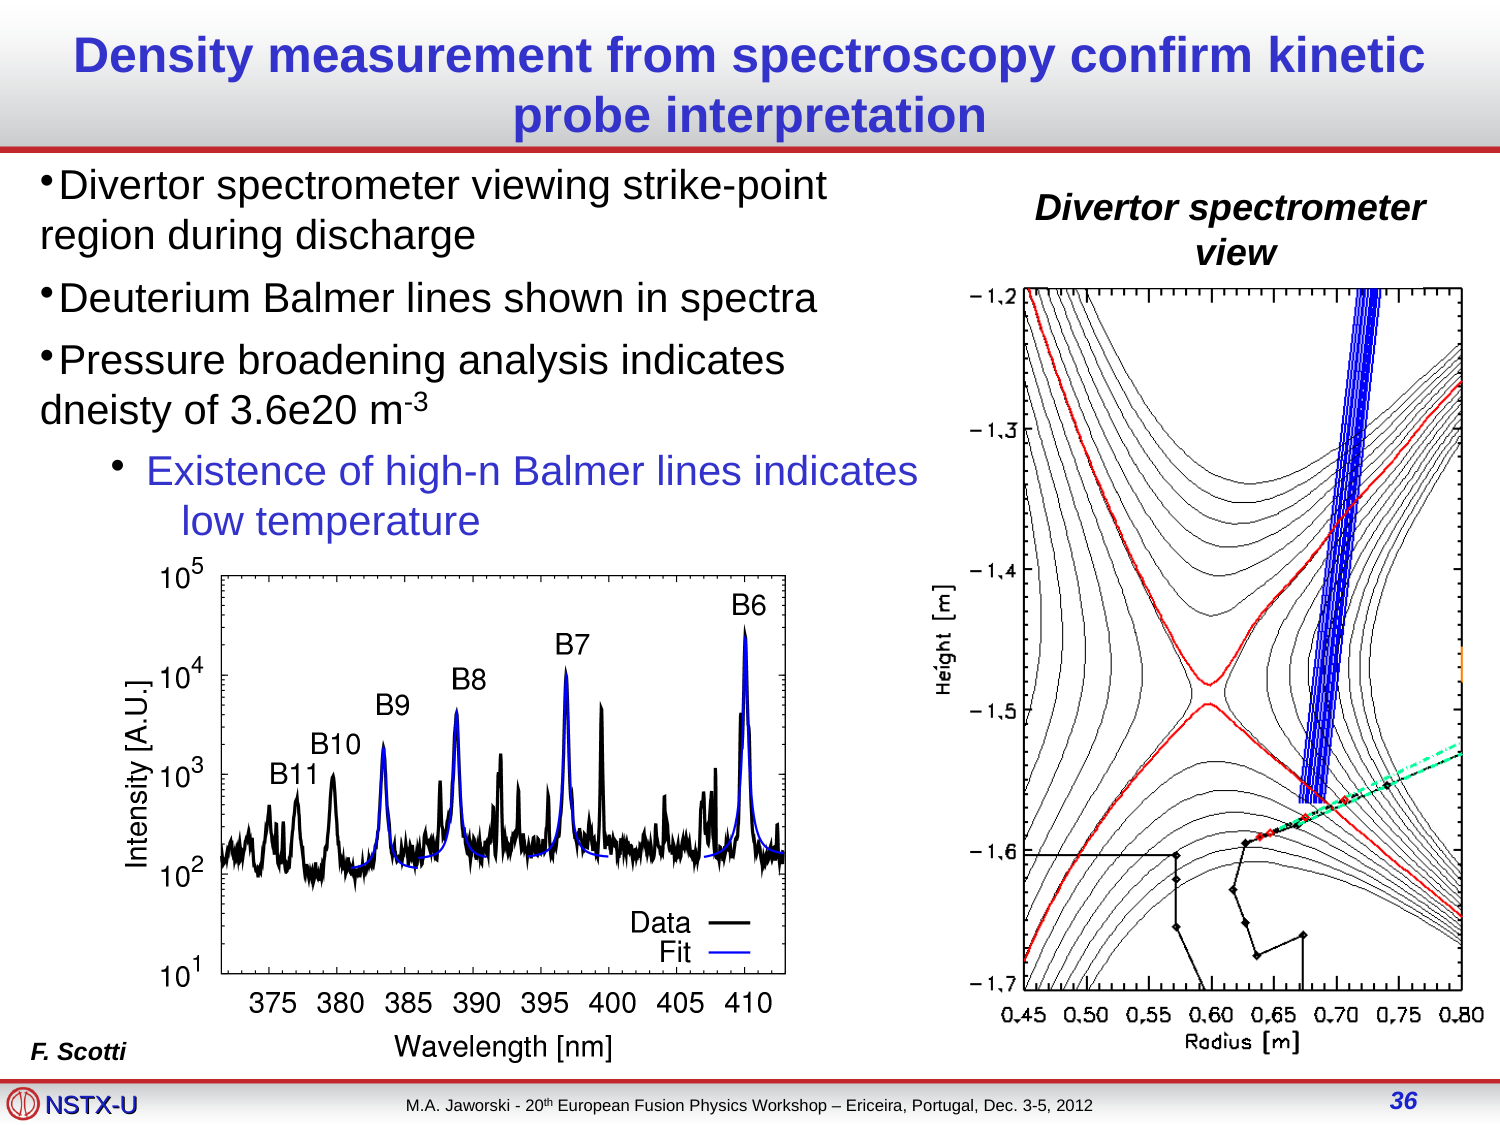

Density measurement from spectroscopy confirm kinetic probe interpretation
# Divertor spectrometer viewing strike-point region during discharge
Deuterium Balmer lines shown in spectra
Pressure broadening analysis indicates dneisty of 3.6e20 m-3
Existence of high-n Balmer lines indicates low temperature
Divertor spectrometer
view
F. Scotti